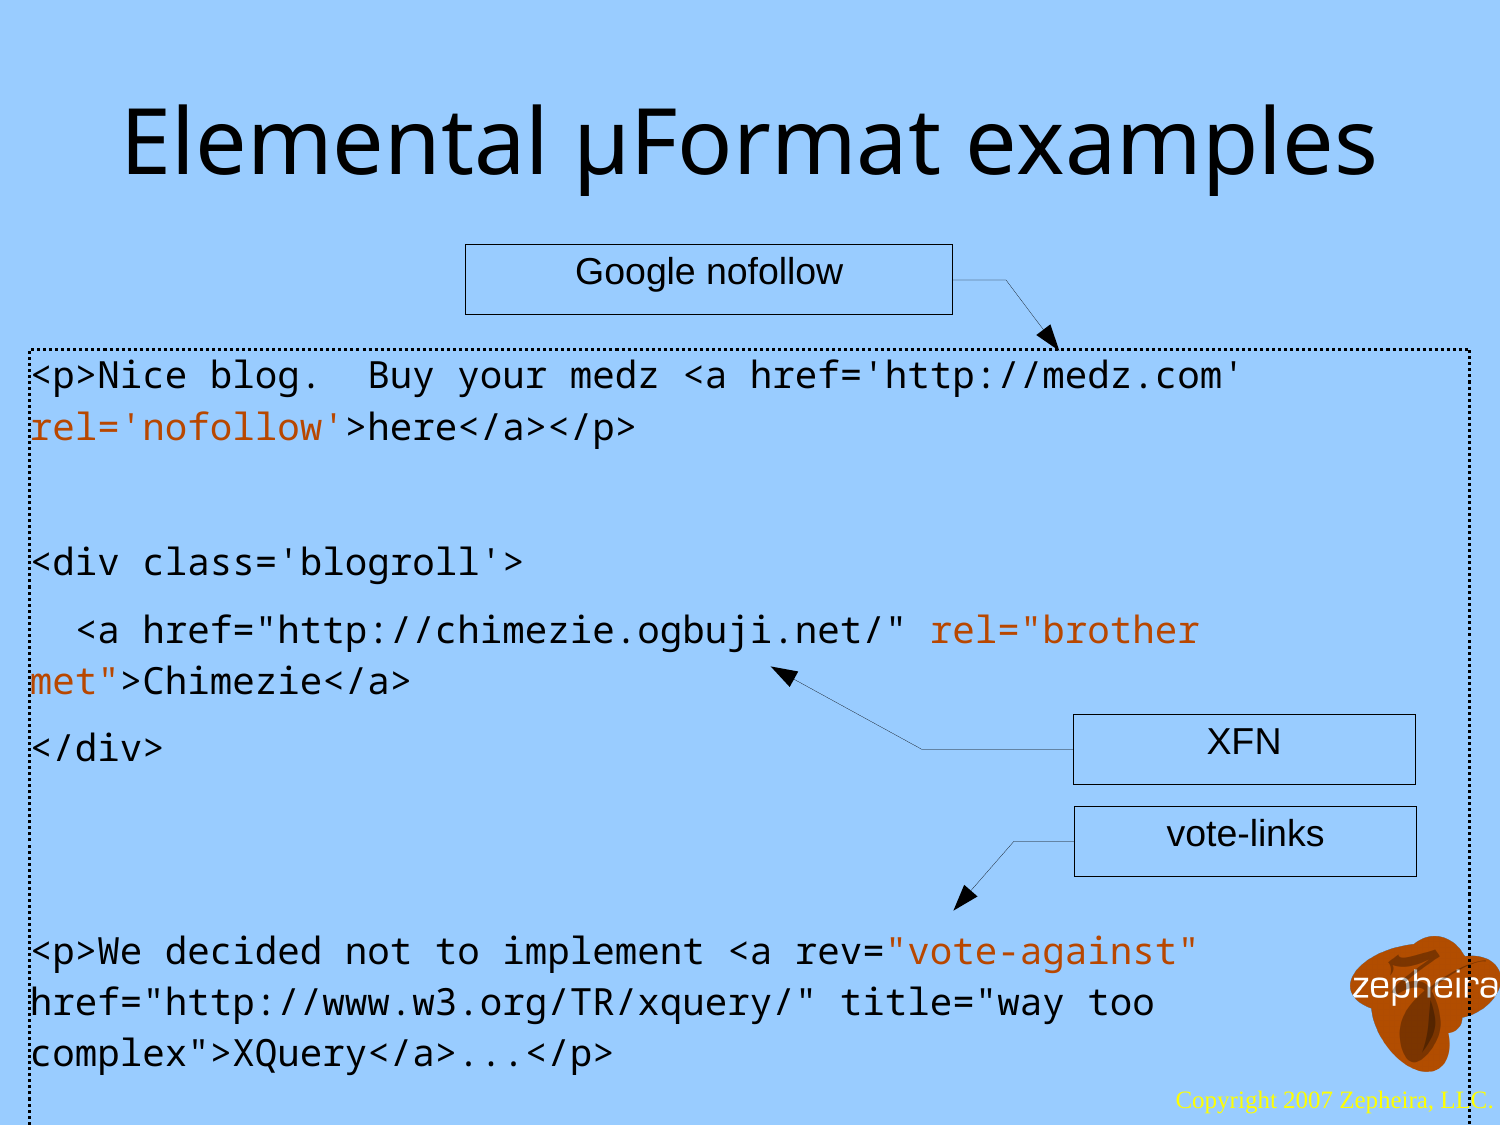

# Elemental μFormat examples
<p>Nice blog. Buy your medz <a href='http://medz.com' rel='nofollow'>here</a></p>
<div class='blogroll'>
 <a href="http://chimezie.ogbuji.net/" rel="brother met">Chimezie</a>
</div>
<p>We decided not to implement <a rev="vote-against" href="http://www.w3.org/TR/xquery/" title="way too complex">XQuery</a>...</p>